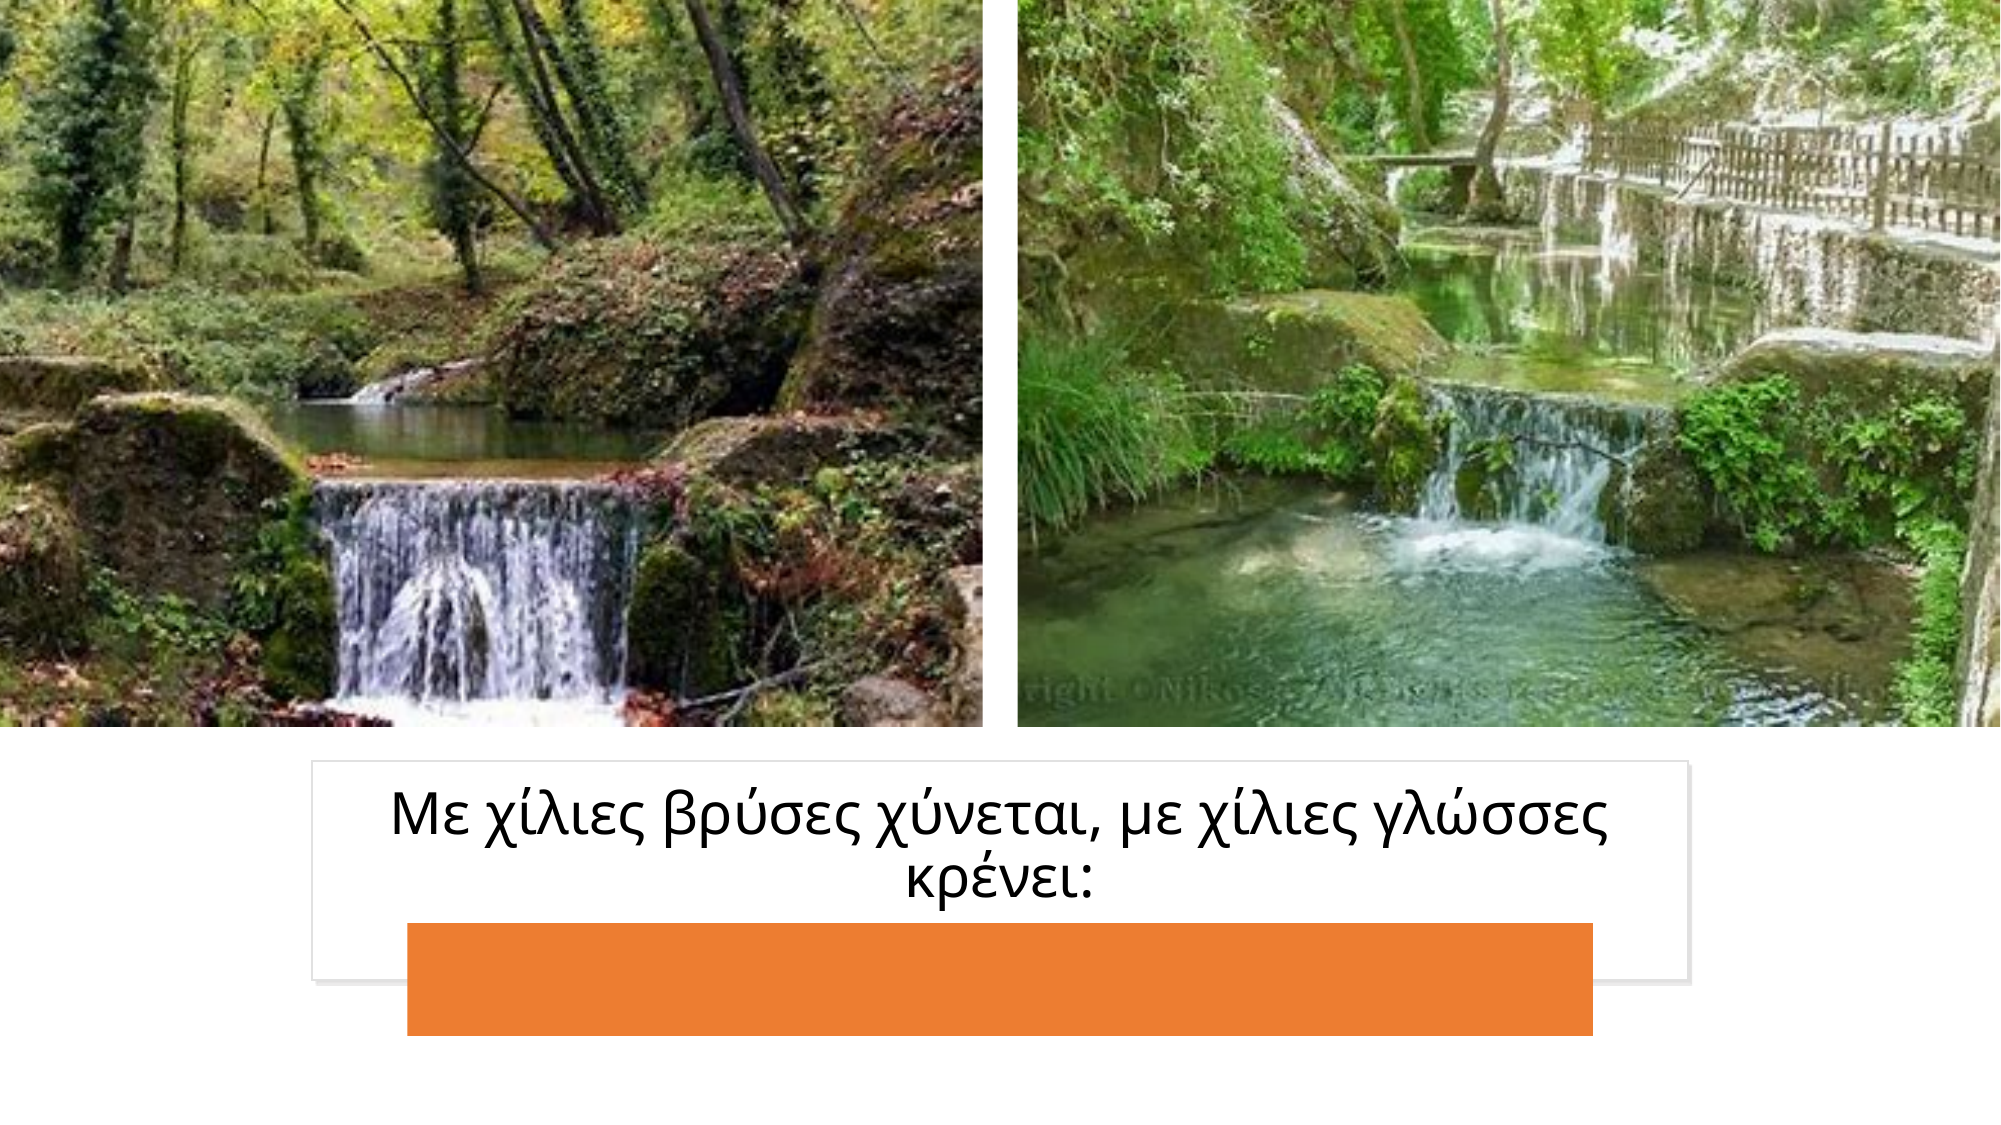

# Με χίλιες βρύσες χύνεται, με χίλιες γλώσσες κρένει: